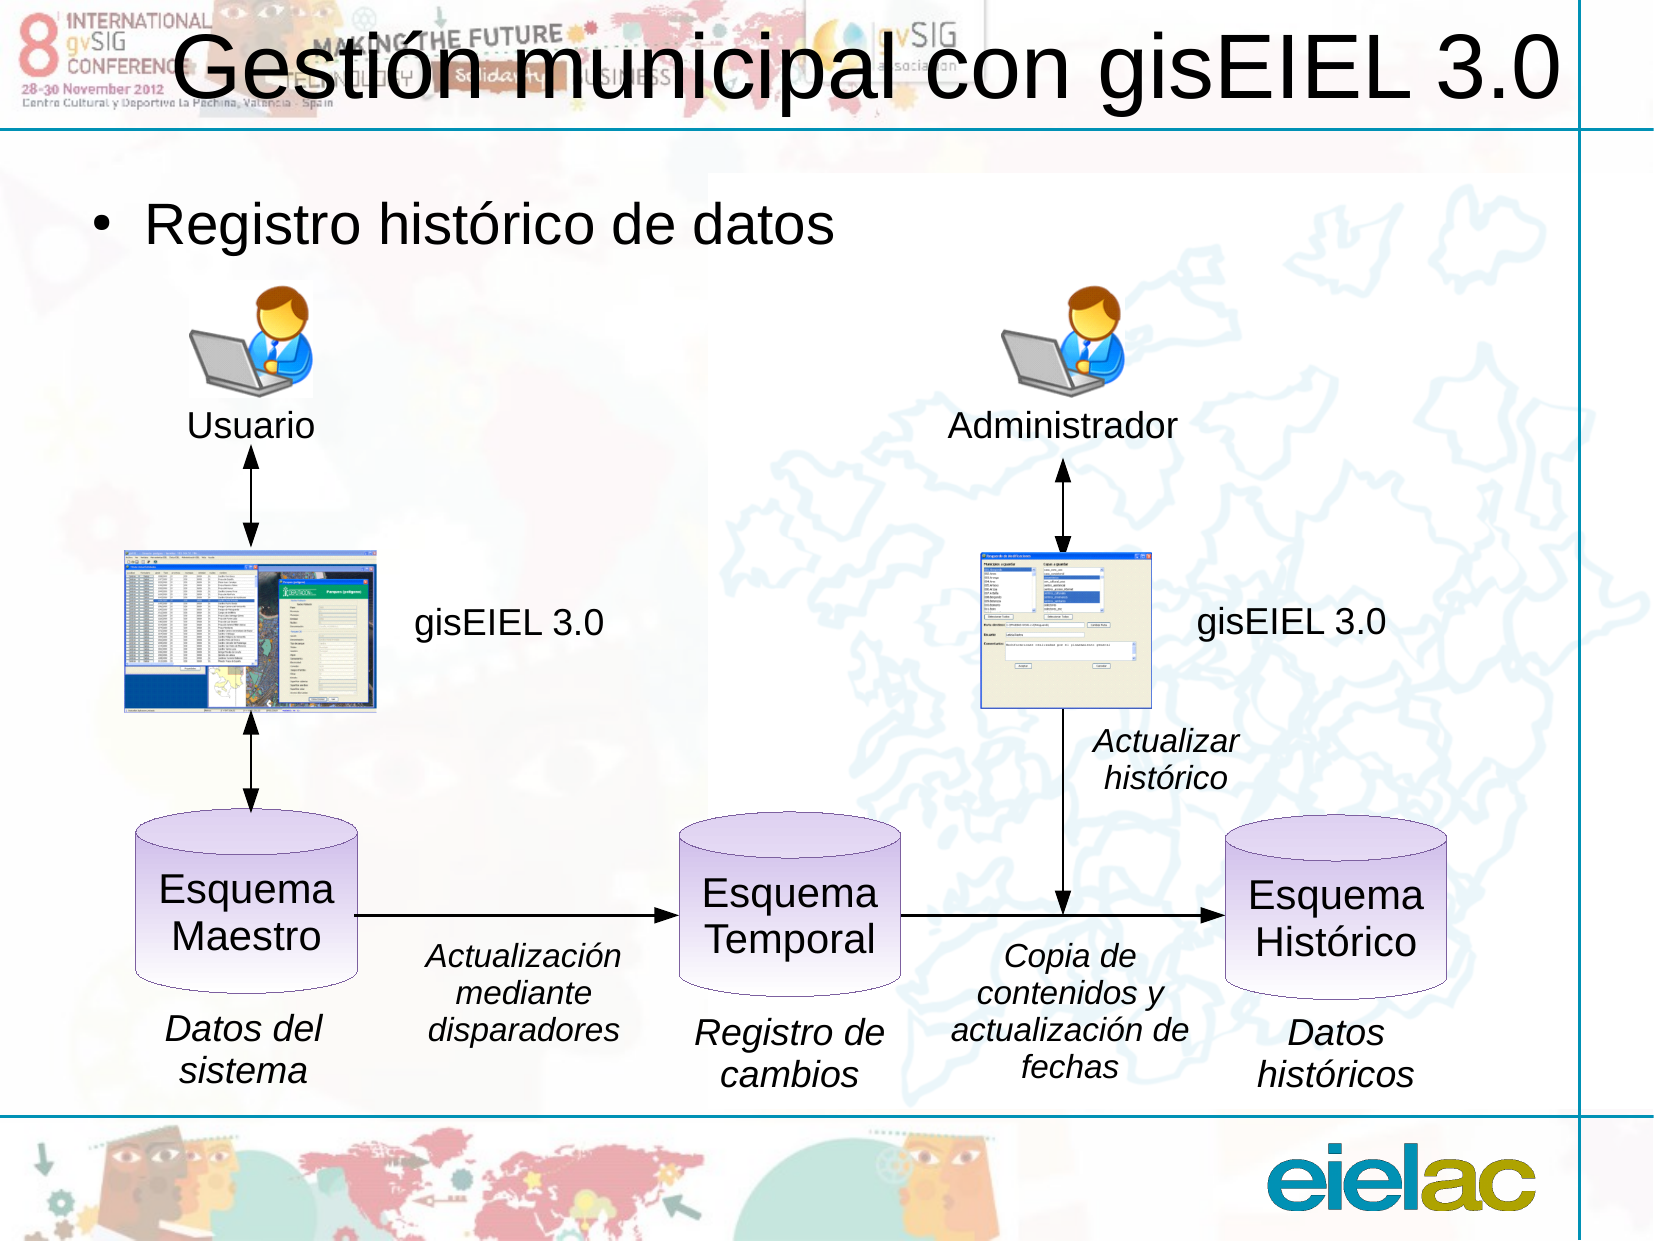

# Gestión municipal con gisEIEL 3.0
Registro histórico de datos
Usuario
gisEIEL 3.0
Esquema
Maestro
Datos del sistema
Administrador
gisEIEL 3.0
Actualizar
histórico
Esquema
Histórico
Copia de contenidos y actualización de fechas
Datos históricos
Esquema
Temporal
Actualización mediante disparadores
Registro de cambios